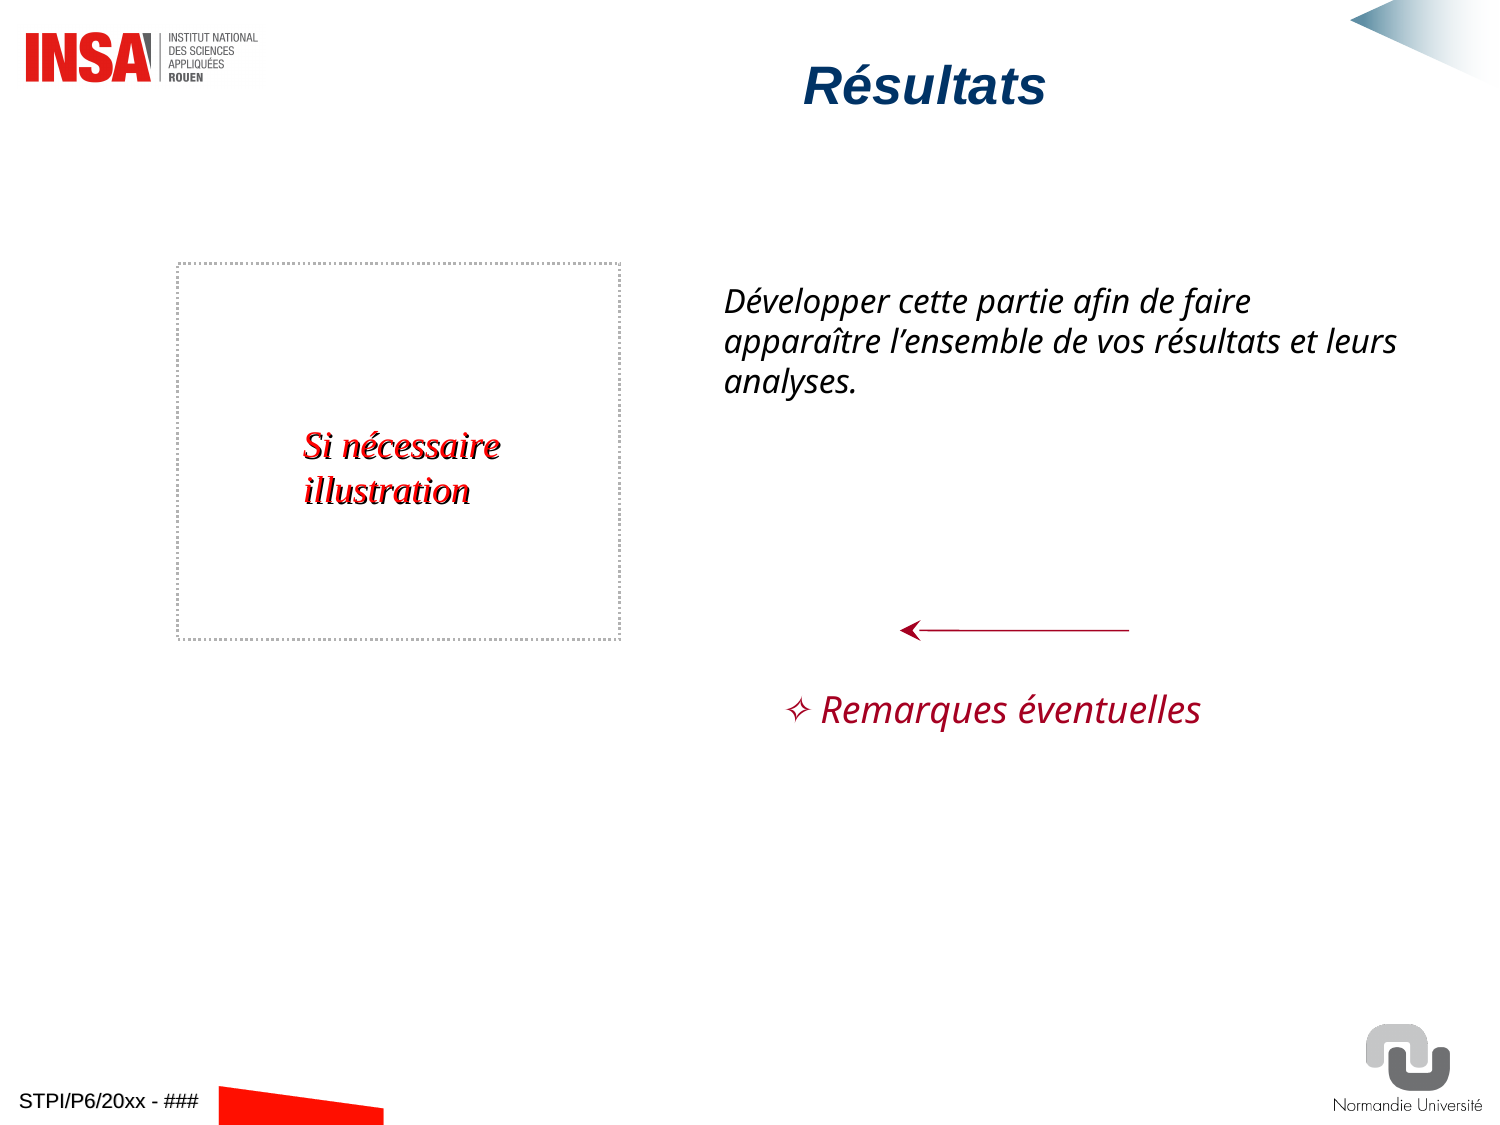

Résultats
Développer cette partie afin de faire apparaître l’ensemble de vos résultats et leurs analyses.
Si nécessaire
illustration
 Remarques éventuelles